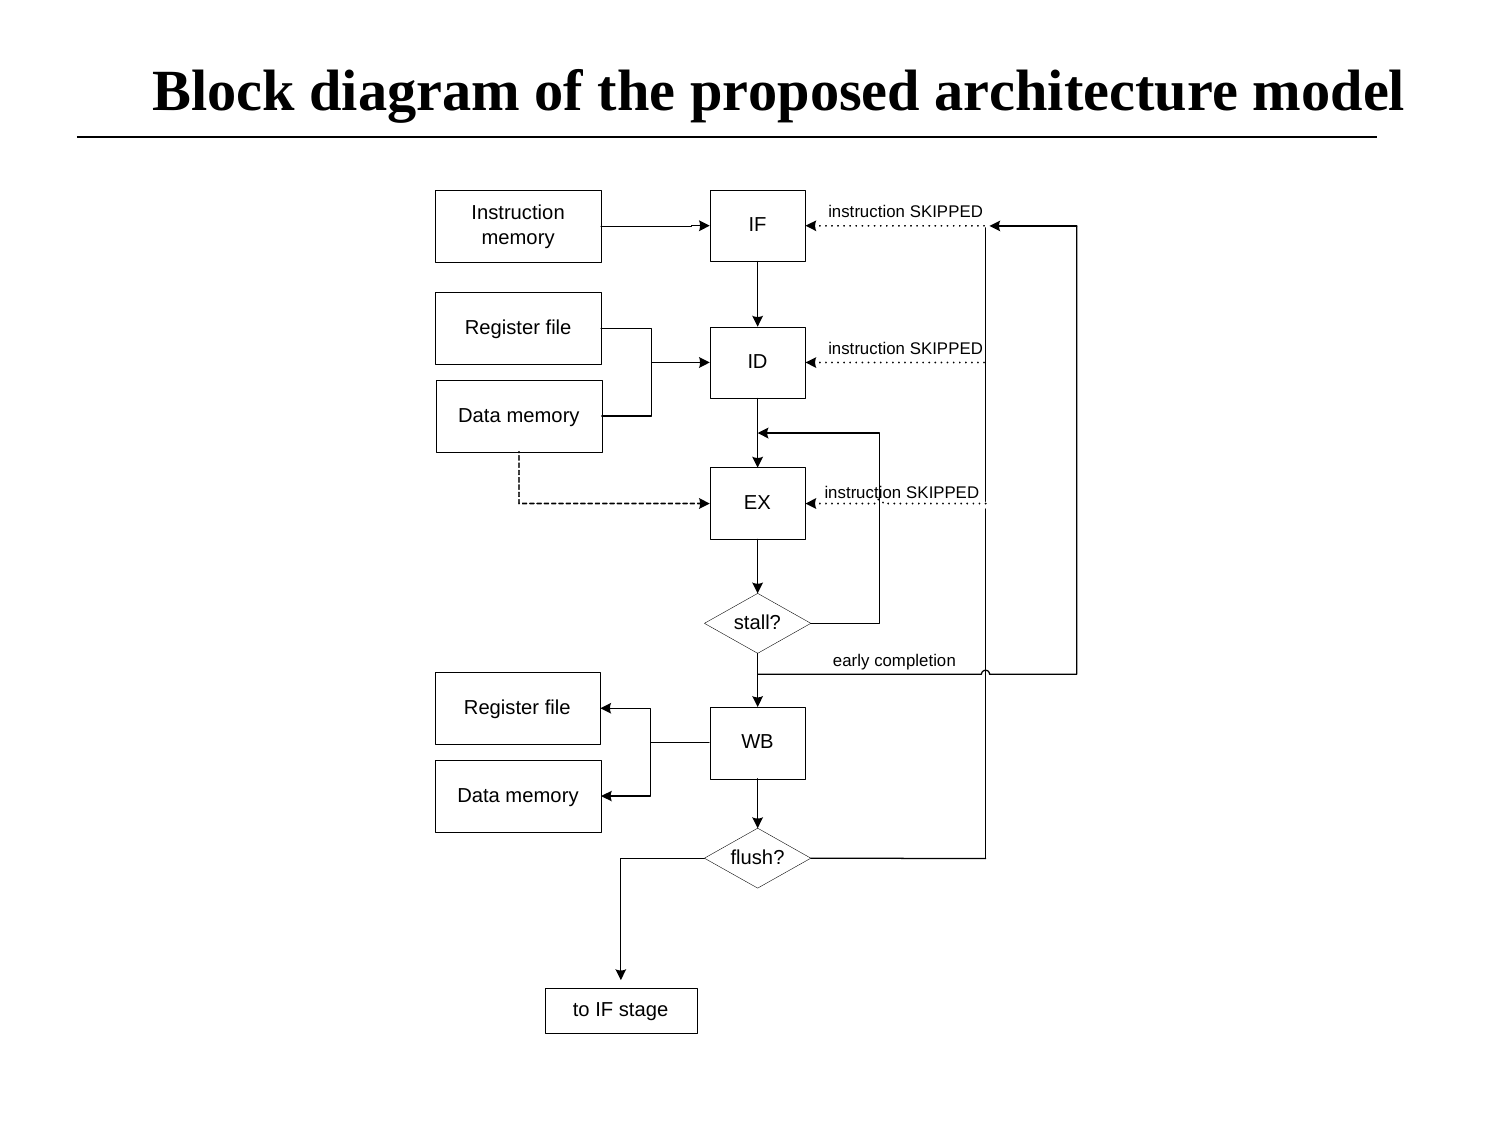

# Block diagram of the proposed architecture model